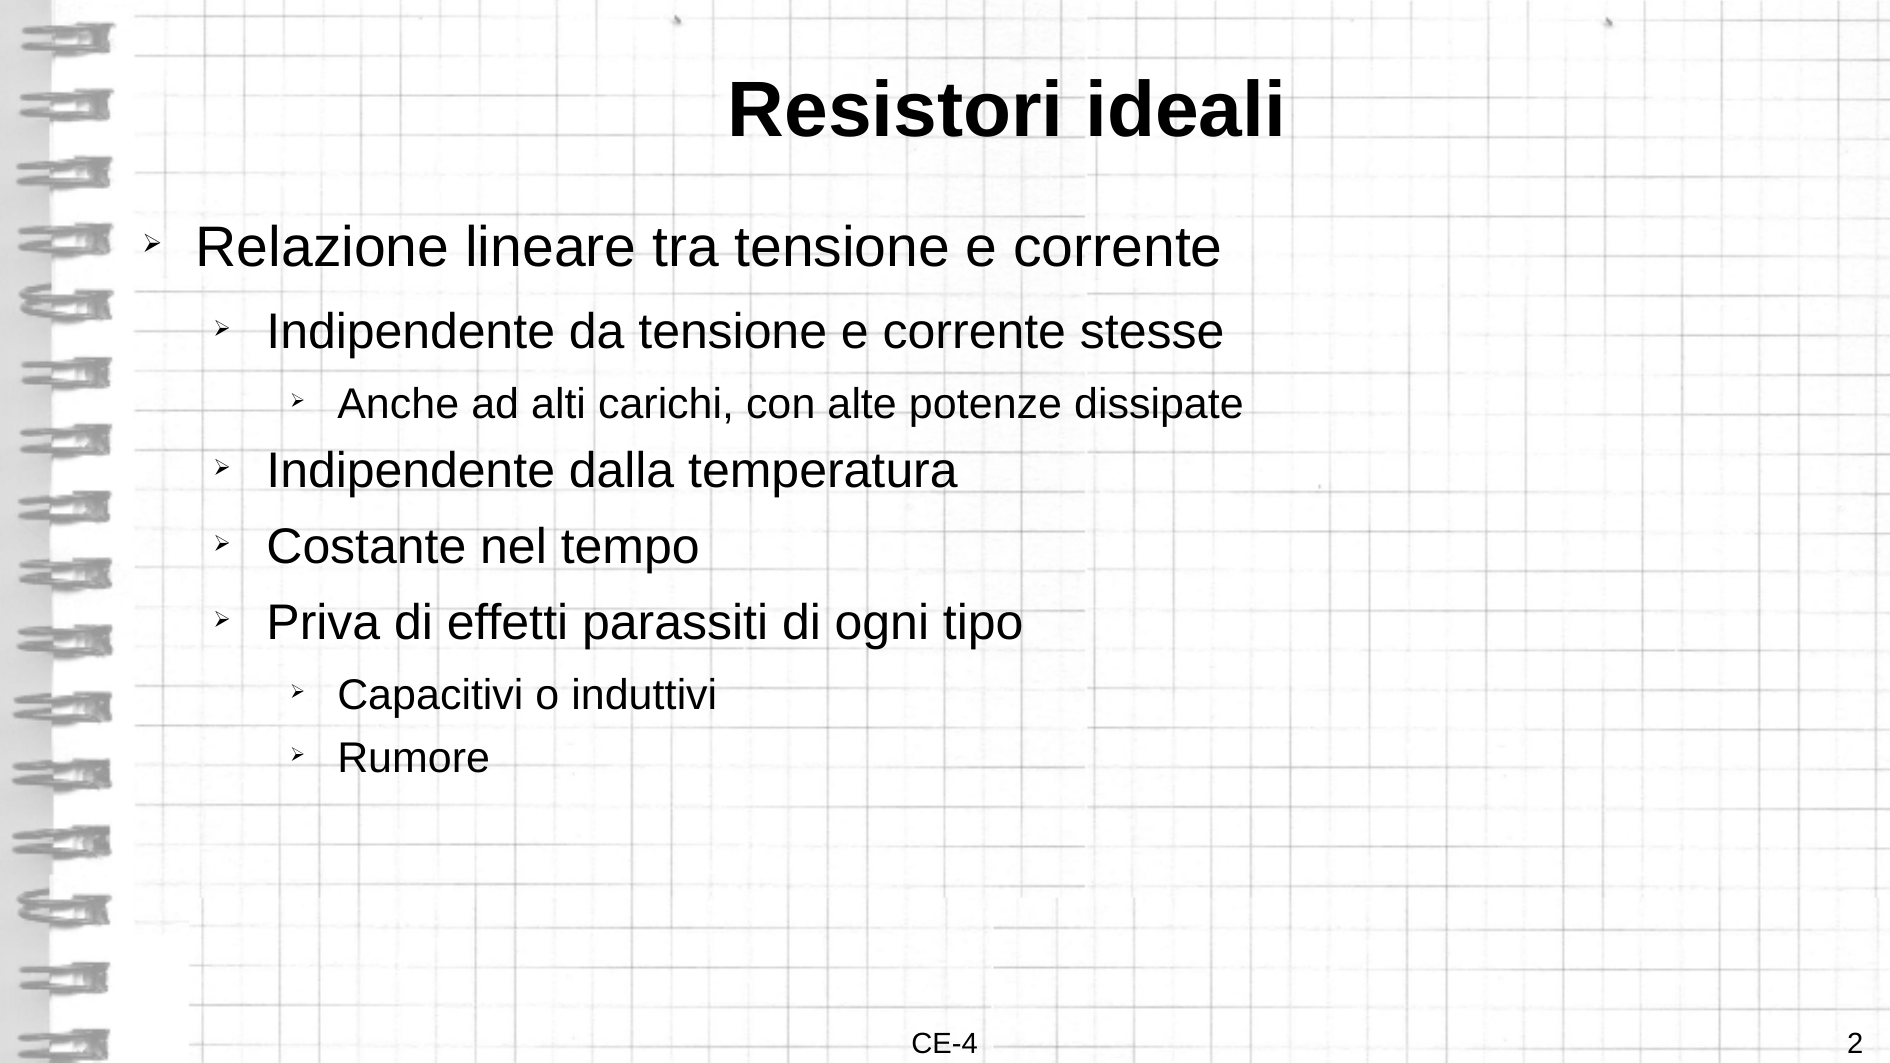

# Resistori ideali
Relazione lineare tra tensione e corrente
Indipendente da tensione e corrente stesse
Anche ad alti carichi, con alte potenze dissipate
Indipendente dalla temperatura
Costante nel tempo
Priva di effetti parassiti di ogni tipo
Capacitivi o induttivi
Rumore
CE-4
2